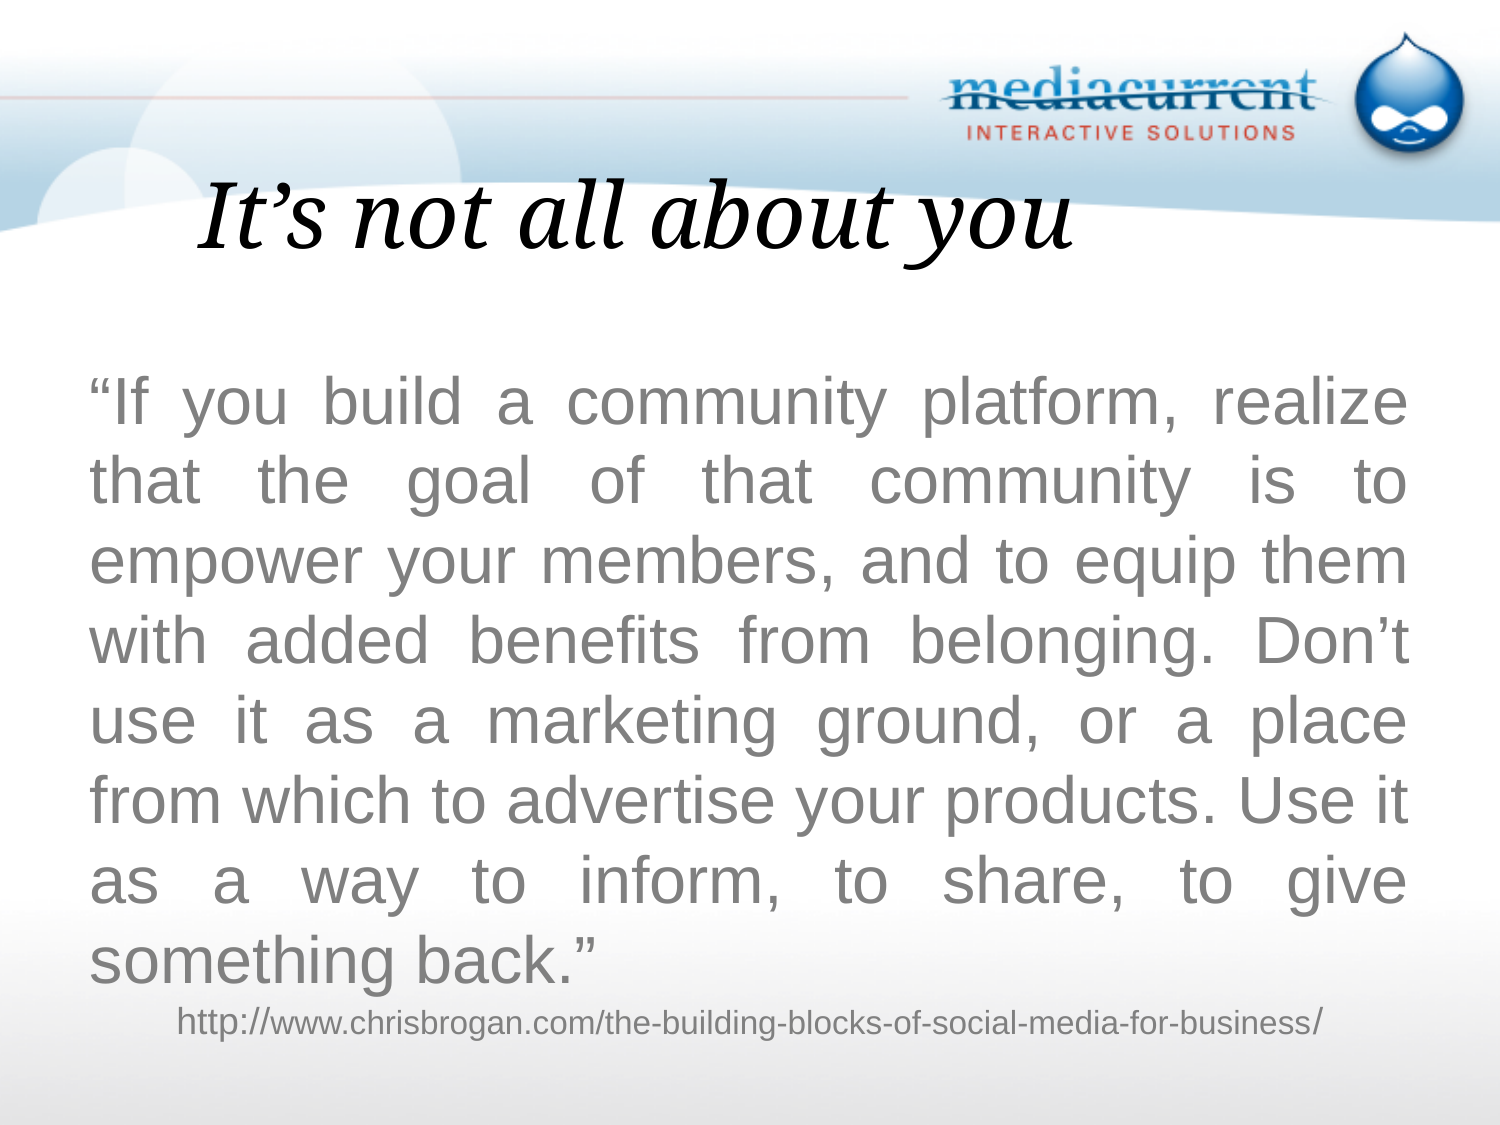

It’s not all about you
“If you build a community platform, realize that the goal of that community is to empower your members, and to equip them with added benefits from belonging. Don’t use it as a marketing ground, or a place from which to advertise your products. Use it as a way to inform, to share, to give something back.”
http://www.chrisbrogan.com/the-building-blocks-of-social-media-for-business/